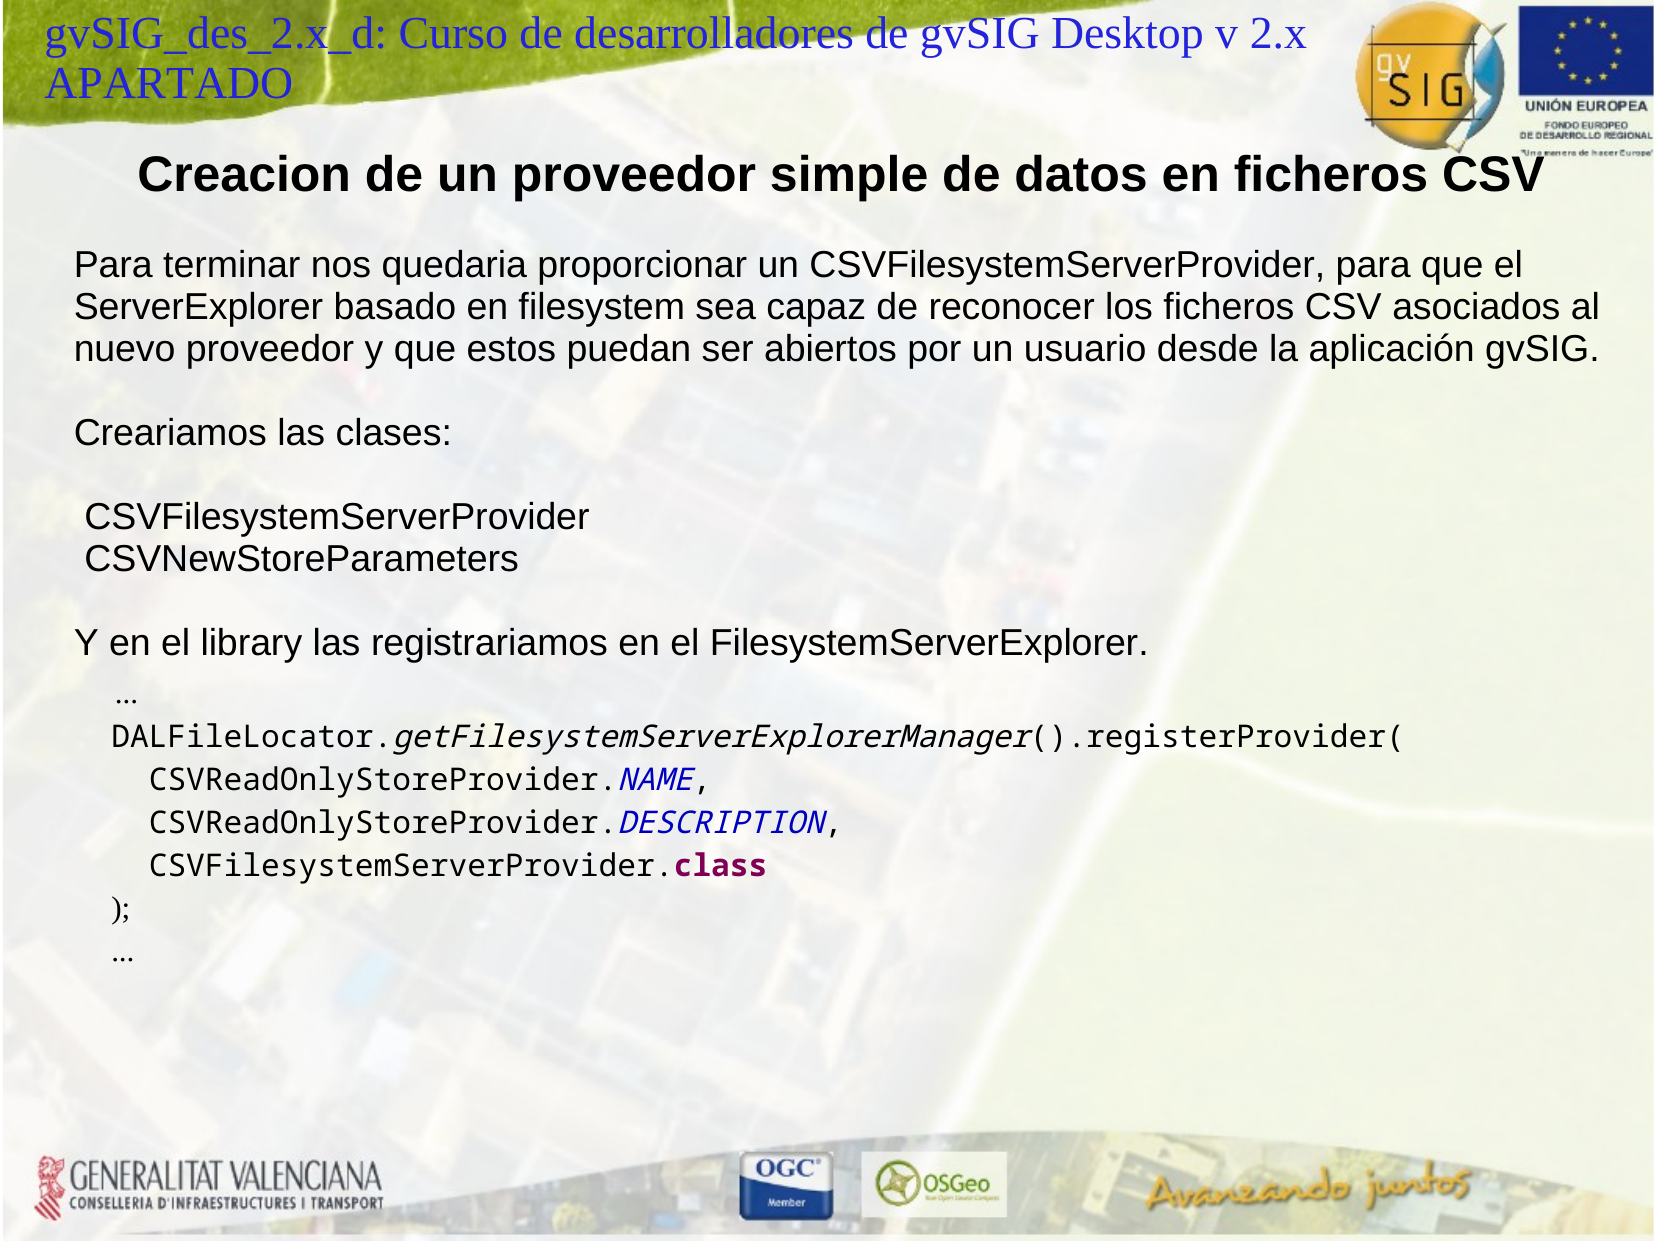

Creacion de un proveedor simple de datos en ficheros CSV
Para terminar nos quedaria proporcionar un CSVFilesystemServerProvider, para que el ServerExplorer basado en filesystem sea capaz de reconocer los ficheros CSV asociados al nuevo proveedor y que estos puedan ser abiertos por un usuario desde la aplicación gvSIG.
Creariamos las clases:
 CSVFilesystemServerProvider
 CSVNewStoreParameters
Y en el library las registrariamos en el FilesystemServerExplorer.
 ...
 DALFileLocator.getFilesystemServerExplorerManager().registerProvider(
 CSVReadOnlyStoreProvider.NAME,
 CSVReadOnlyStoreProvider.DESCRIPTION,
 CSVFilesystemServerProvider.class
 );
 ...